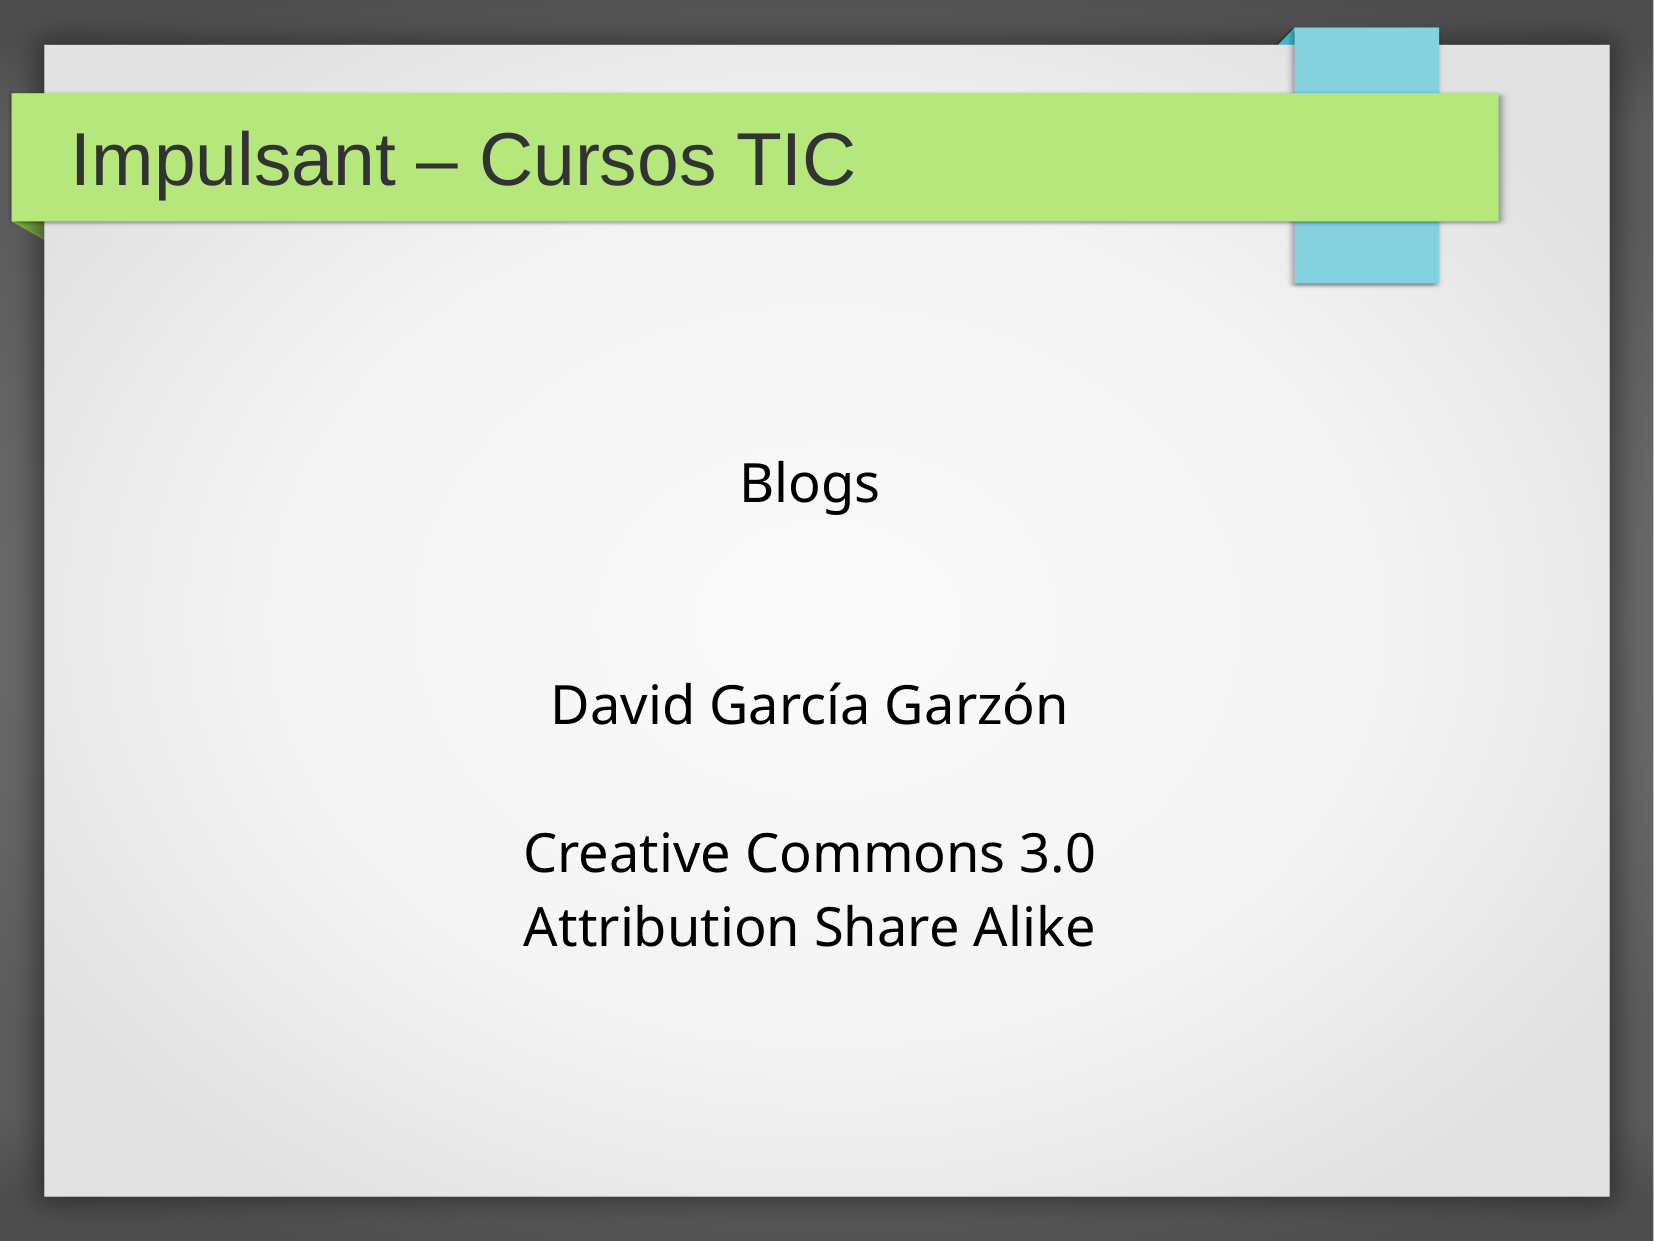

# Impulsant – Cursos TIC
Blogs
David García Garzón
Creative Commons 3.0
Attribution Share Alike